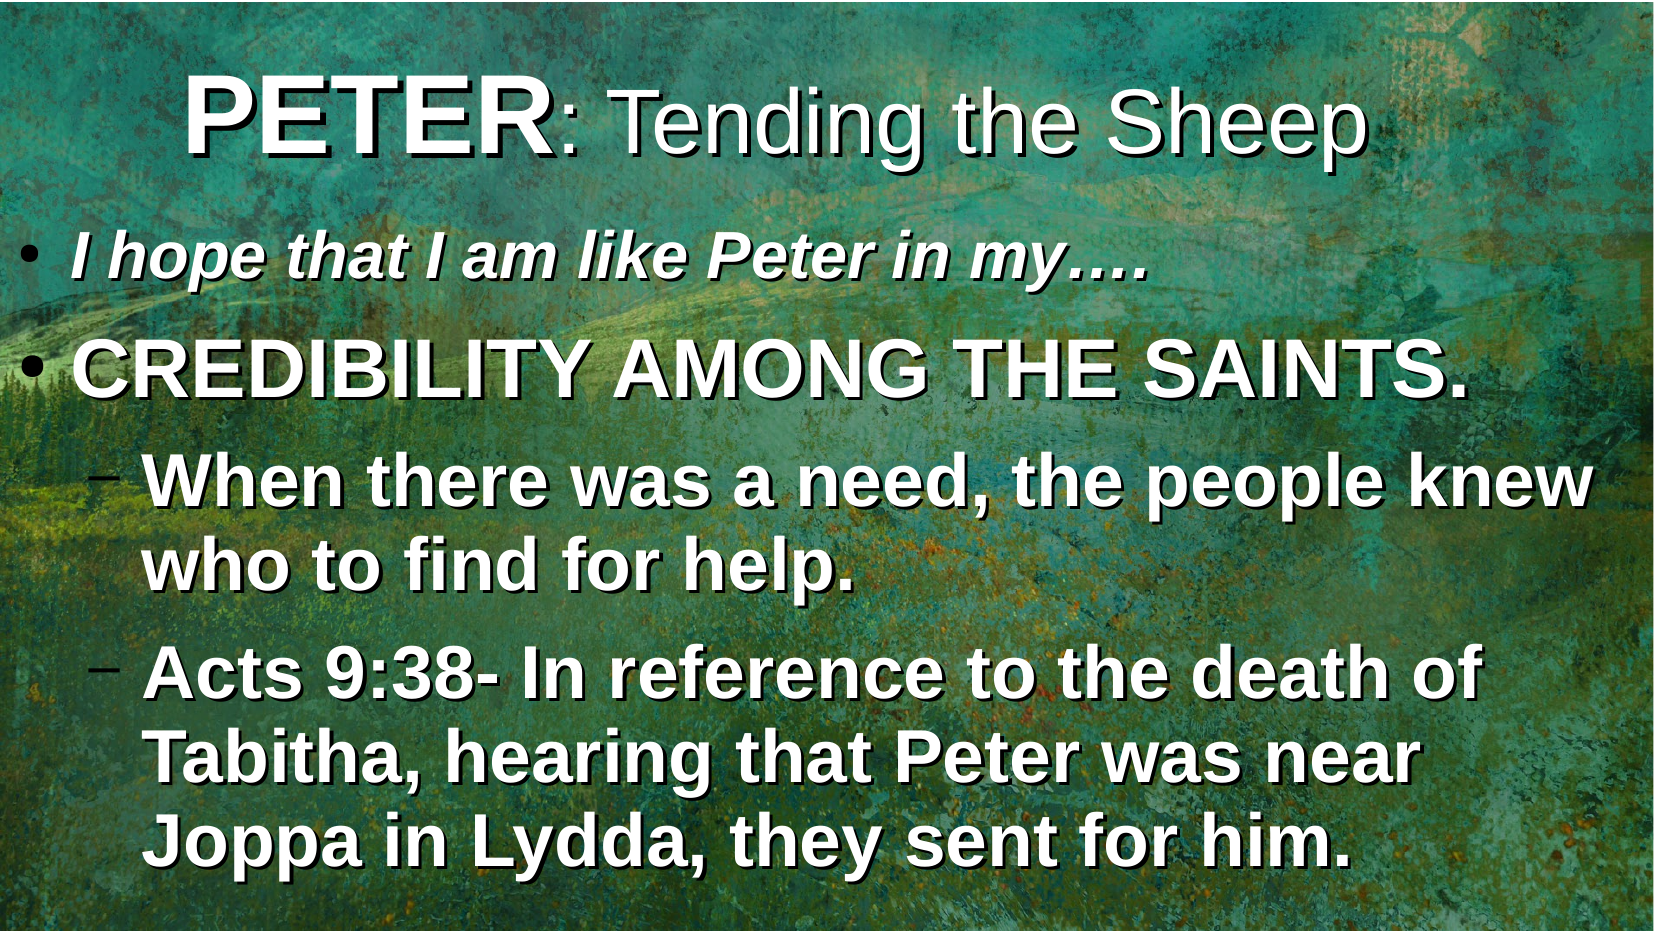

# PETER: Tending the Sheep
I hope that I am like Peter in my….
CREDIBILITY AMONG THE SAINTS.
When there was a need, the people knew who to find for help.
Acts 9:38- In reference to the death of Tabitha, hearing that Peter was near Joppa in Lydda, they sent for him.